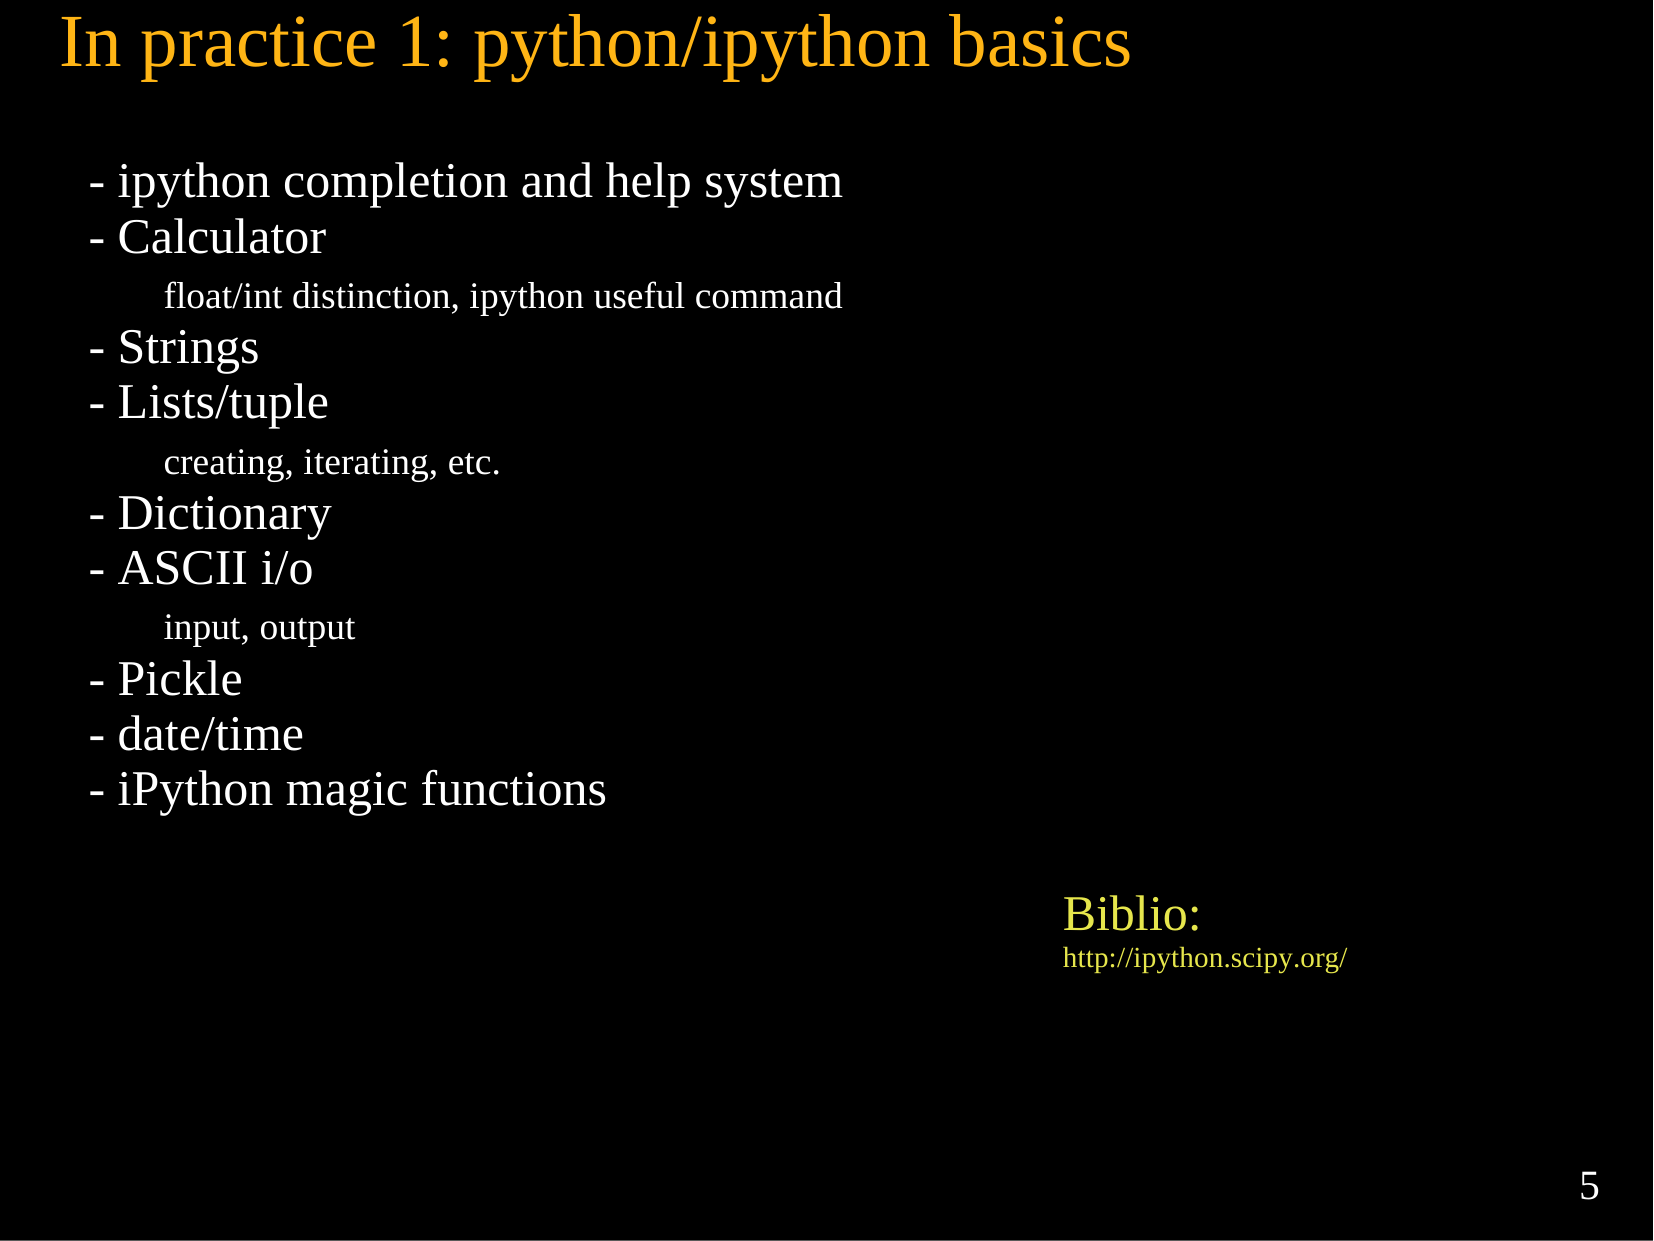

In practice 1: python/ipython basics
- ipython completion and help system
- Calculator
	float/int distinction, ipython useful command
- Strings
- Lists/tuple
	creating, iterating, etc.
- Dictionary
- ASCII i/o
	input, output
- Pickle
- date/time
- iPython magic functions
Biblio:
http://ipython.scipy.org/